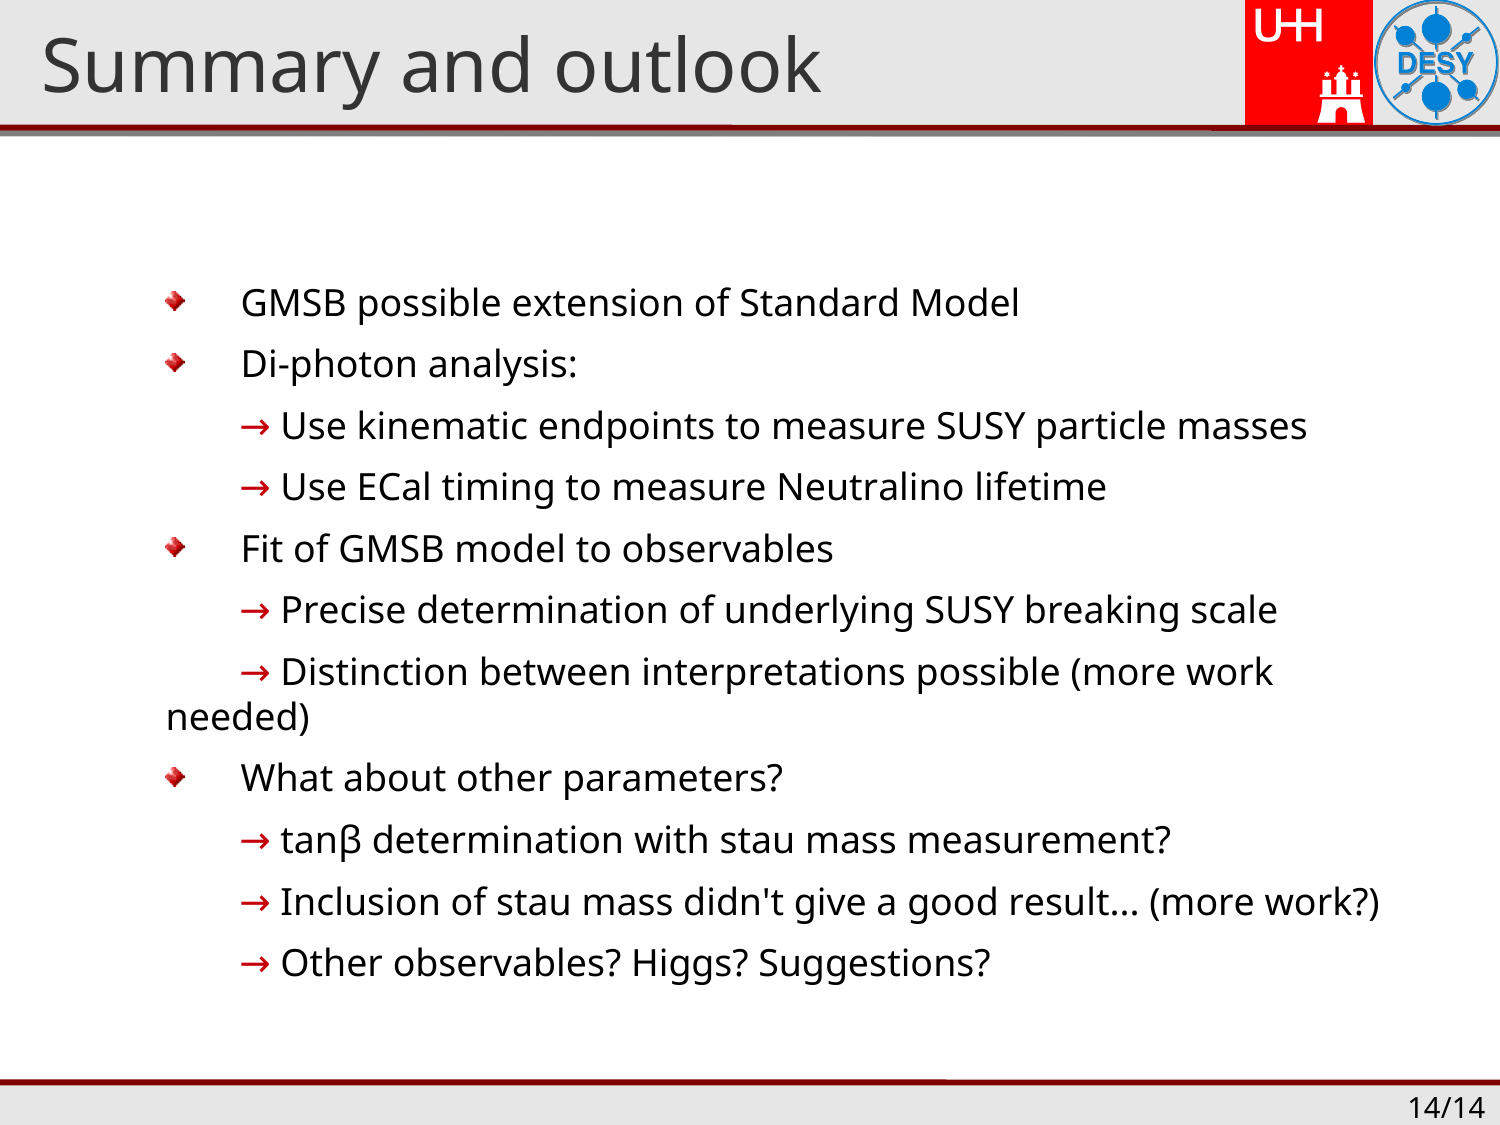

# Summary and outlook
GMSB possible extension of Standard Model
Di-photon analysis:
	→ Use kinematic endpoints to measure SUSY particle masses
	→ Use ECal timing to measure Neutralino lifetime
Fit of GMSB model to observables
	→ Precise determination of underlying SUSY breaking scale
	→ Distinction between interpretations possible (more work needed)
What about other parameters?
	→ tanβ determination with stau mass measurement?
	→ Inclusion of stau mass didn't give a good result... (more work?)
	→ Other observables? Higgs? Suggestions?
14